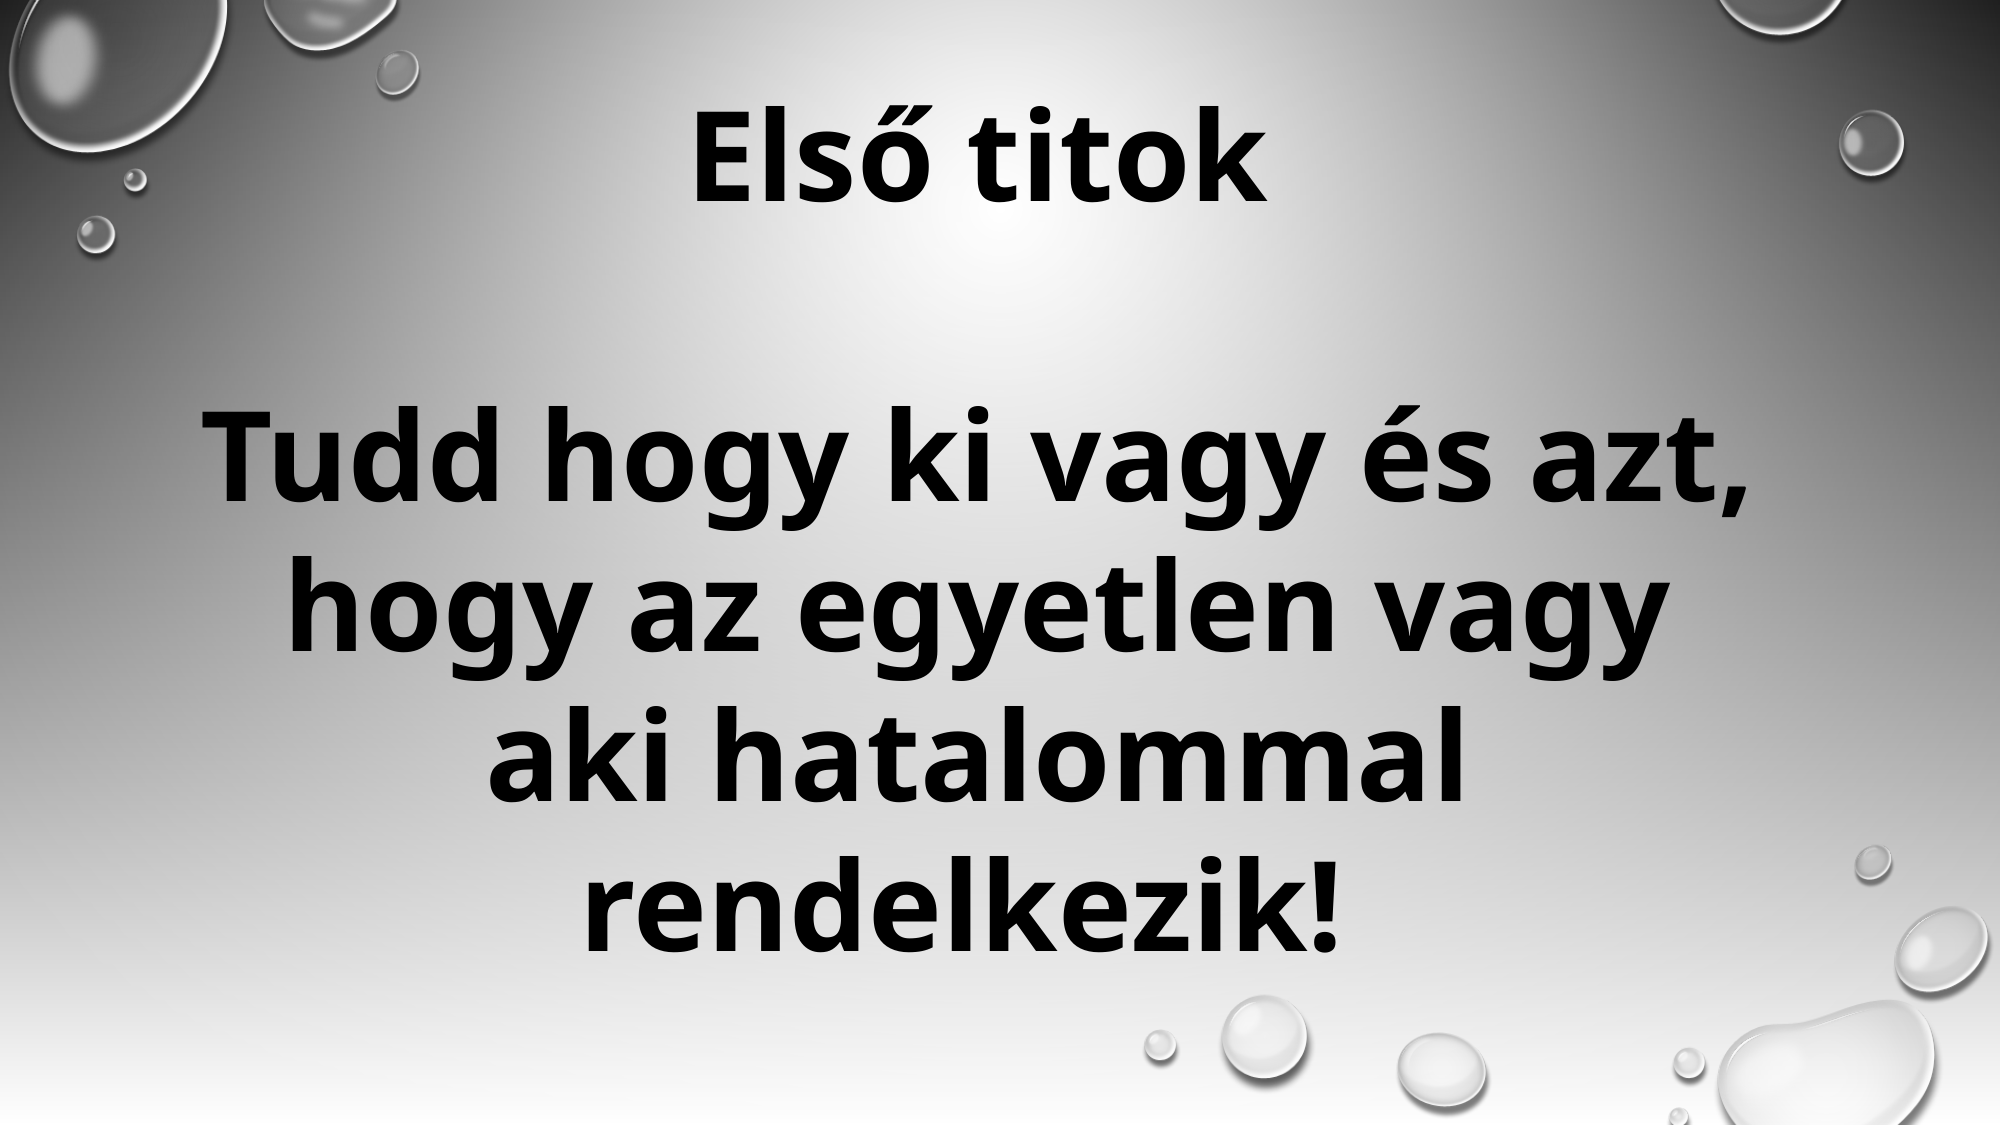

Első titok
Tudd hogy ki vagy és azt, hogy az egyetlen vagy aki hatalommal rendelkezik!